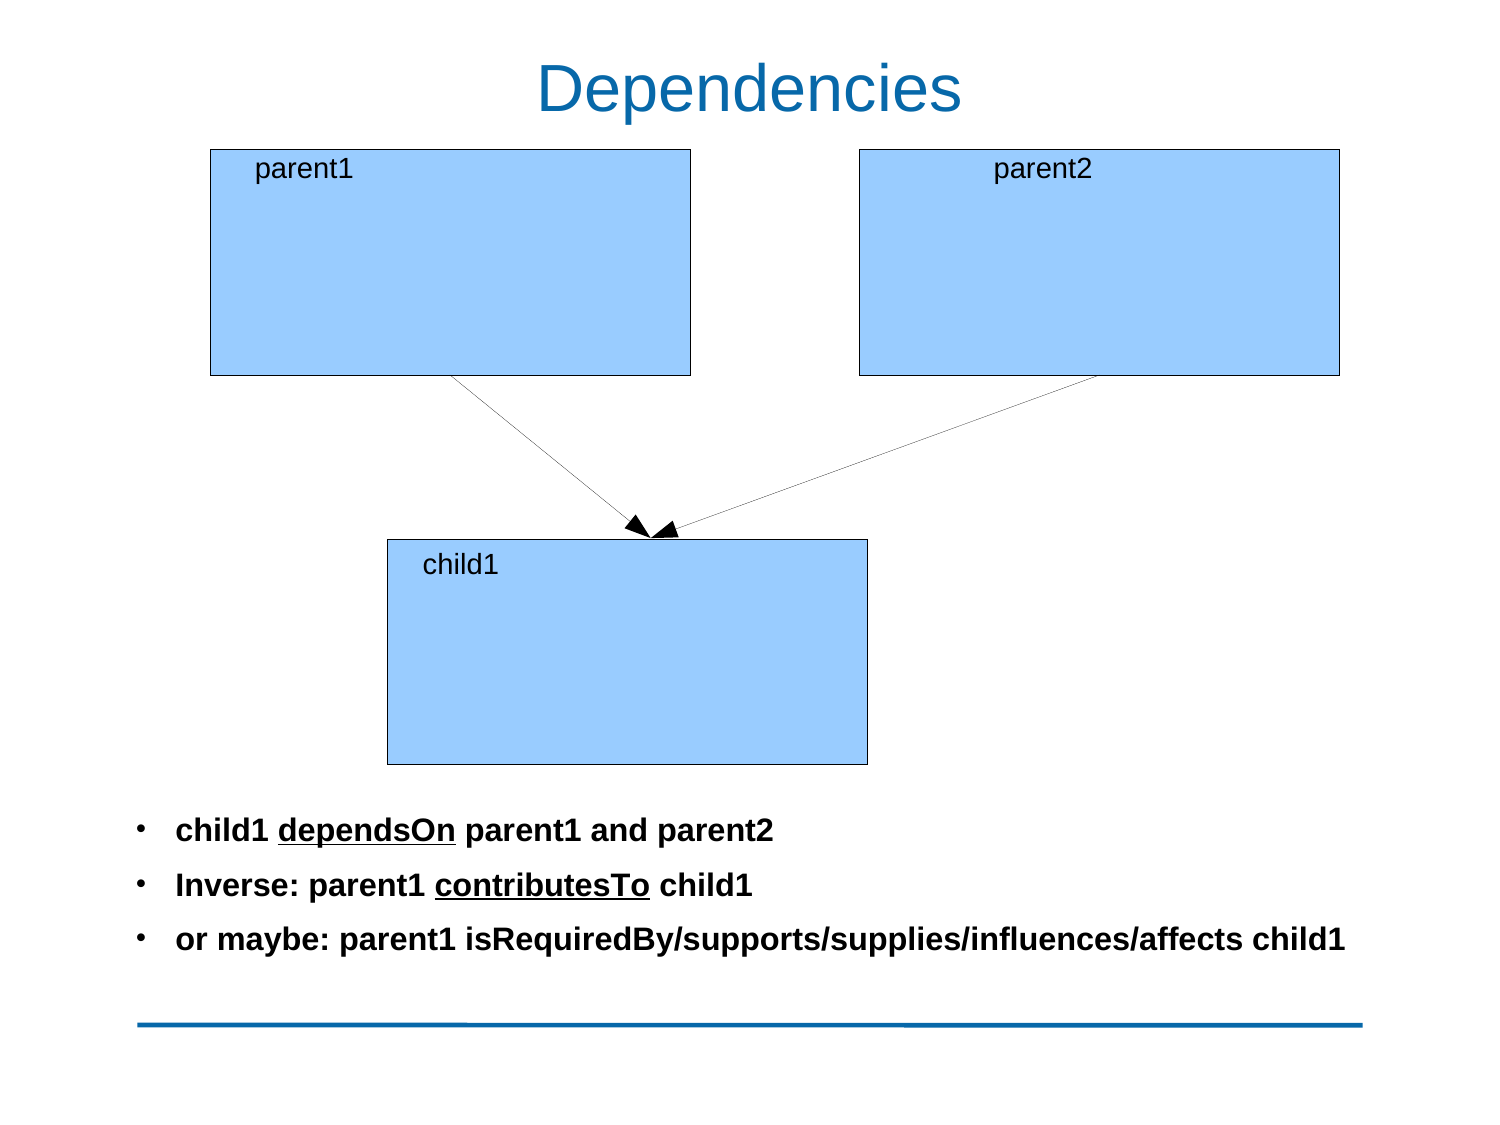

# Dependencies
parent1
parent2
child1
child1 dependsOn parent1 and parent2
Inverse: parent1 contributesTo child1
or maybe: parent1 isRequiredBy/supports/supplies/influences/affects child1